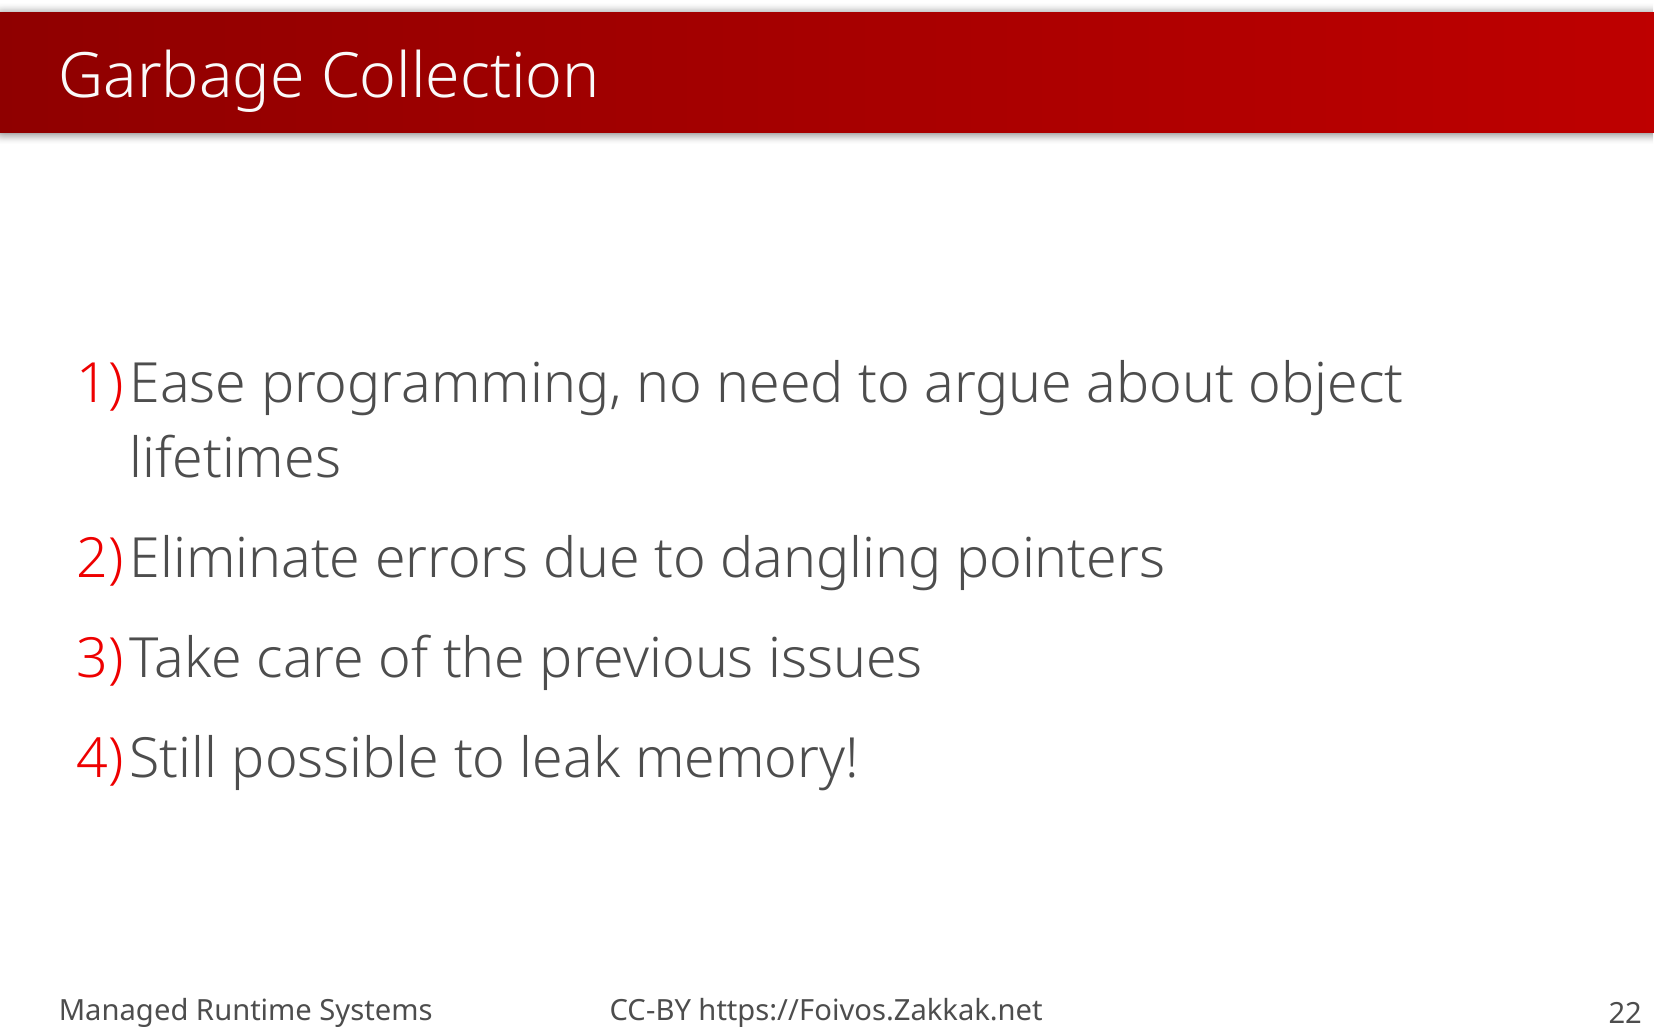

# Garbage Collection
Ease programming, no need to argue about object lifetimes
Eliminate errors due to dangling pointers
Take care of the previous issues
Still possible to leak memory!
Managed Runtime Systems
CC-BY https://Foivos.Zakkak.net
22